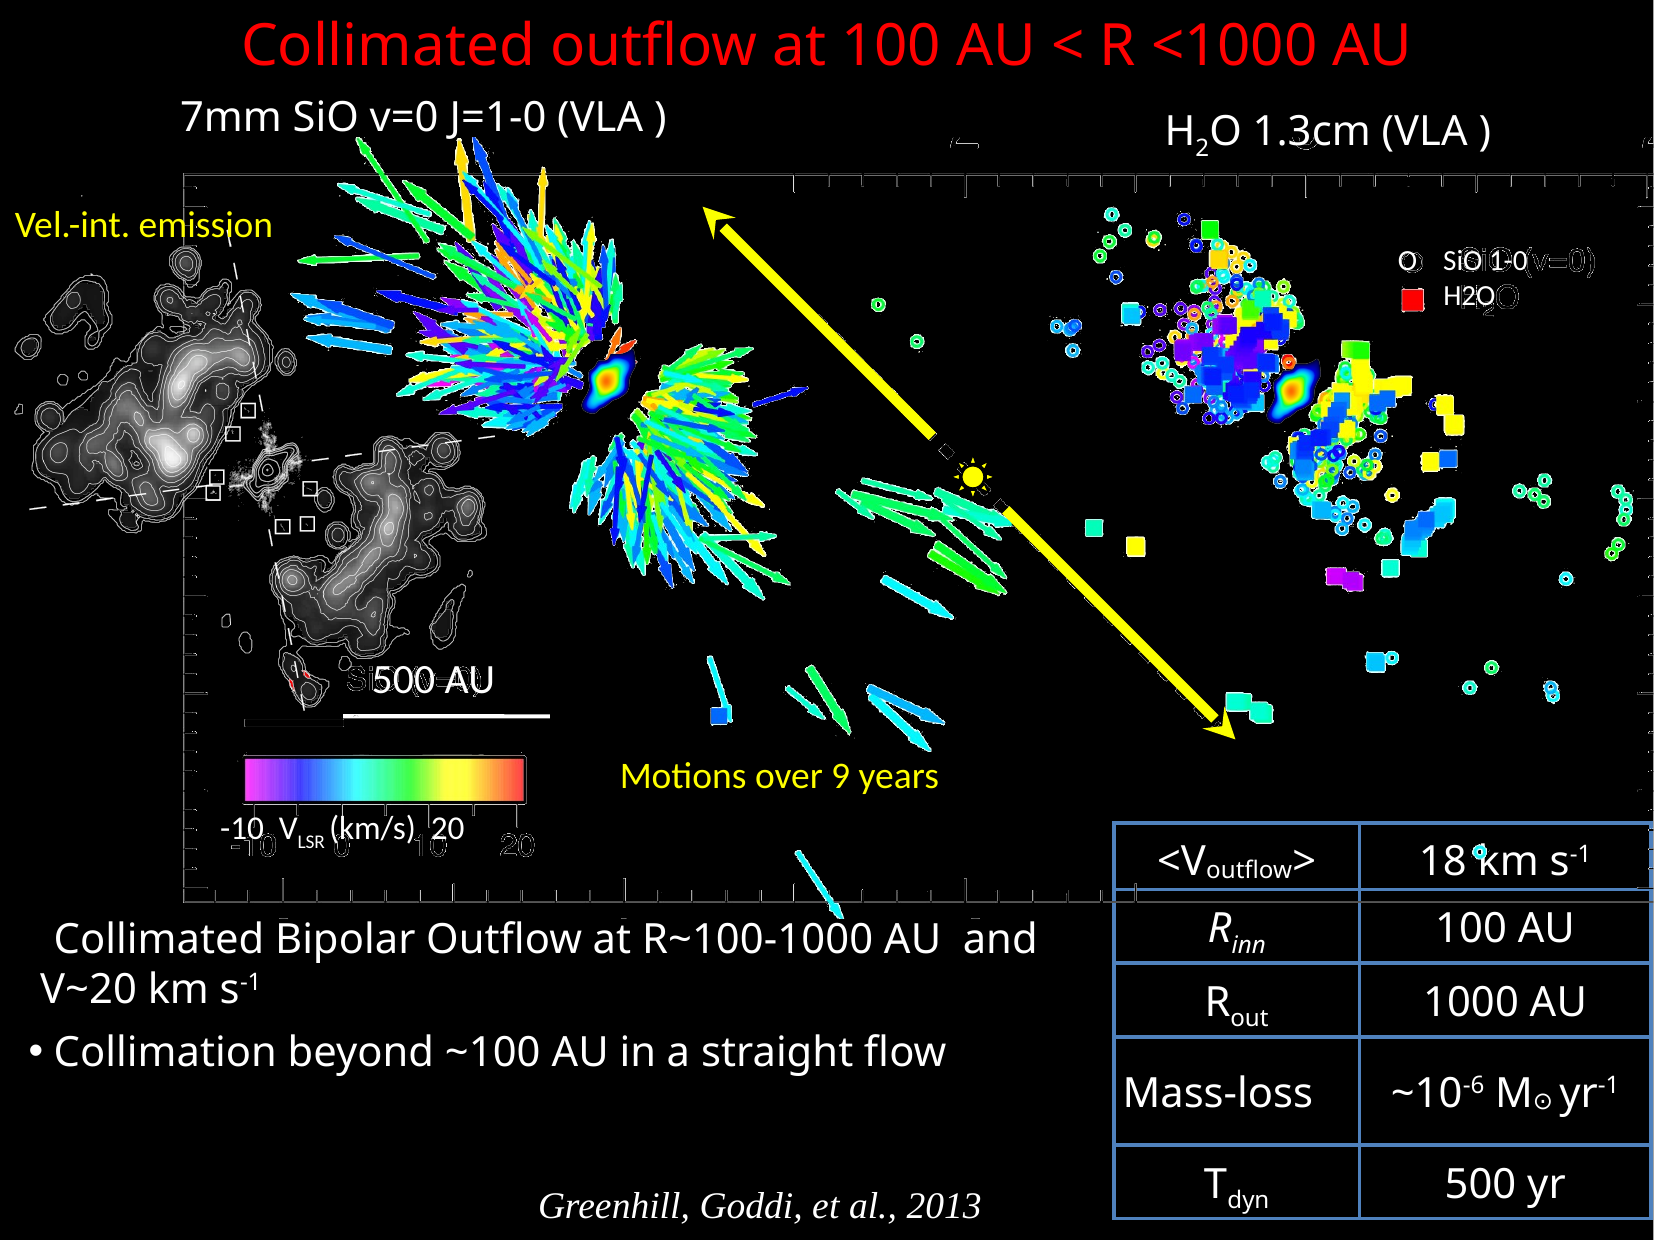

Collimated outflow at 100 AU < R <1000 AU
7mm SiO v=0 J=1-0 (VLA )
H2O 1.3cm (VLA )
 O SiO 1-0
 H2O
500 AU
Motions over 9 years
-10 VLSR (km/s) 20
Vel.-int. emission
| <Voutflow> | 18 km s-1 |
| --- | --- |
| Rinn | 100 AU |
| Rout | 1000 AU |
| Mass-loss | ~10-6 M⊙ yr-1 |
| Tdyn | 500 yr |
 Collimated Bipolar Outflow at R~100-1000 AU and V~20 km s-1
 Collimation beyond ~100 AU in a straight flow
Greenhill, Goddi, et al., 2013